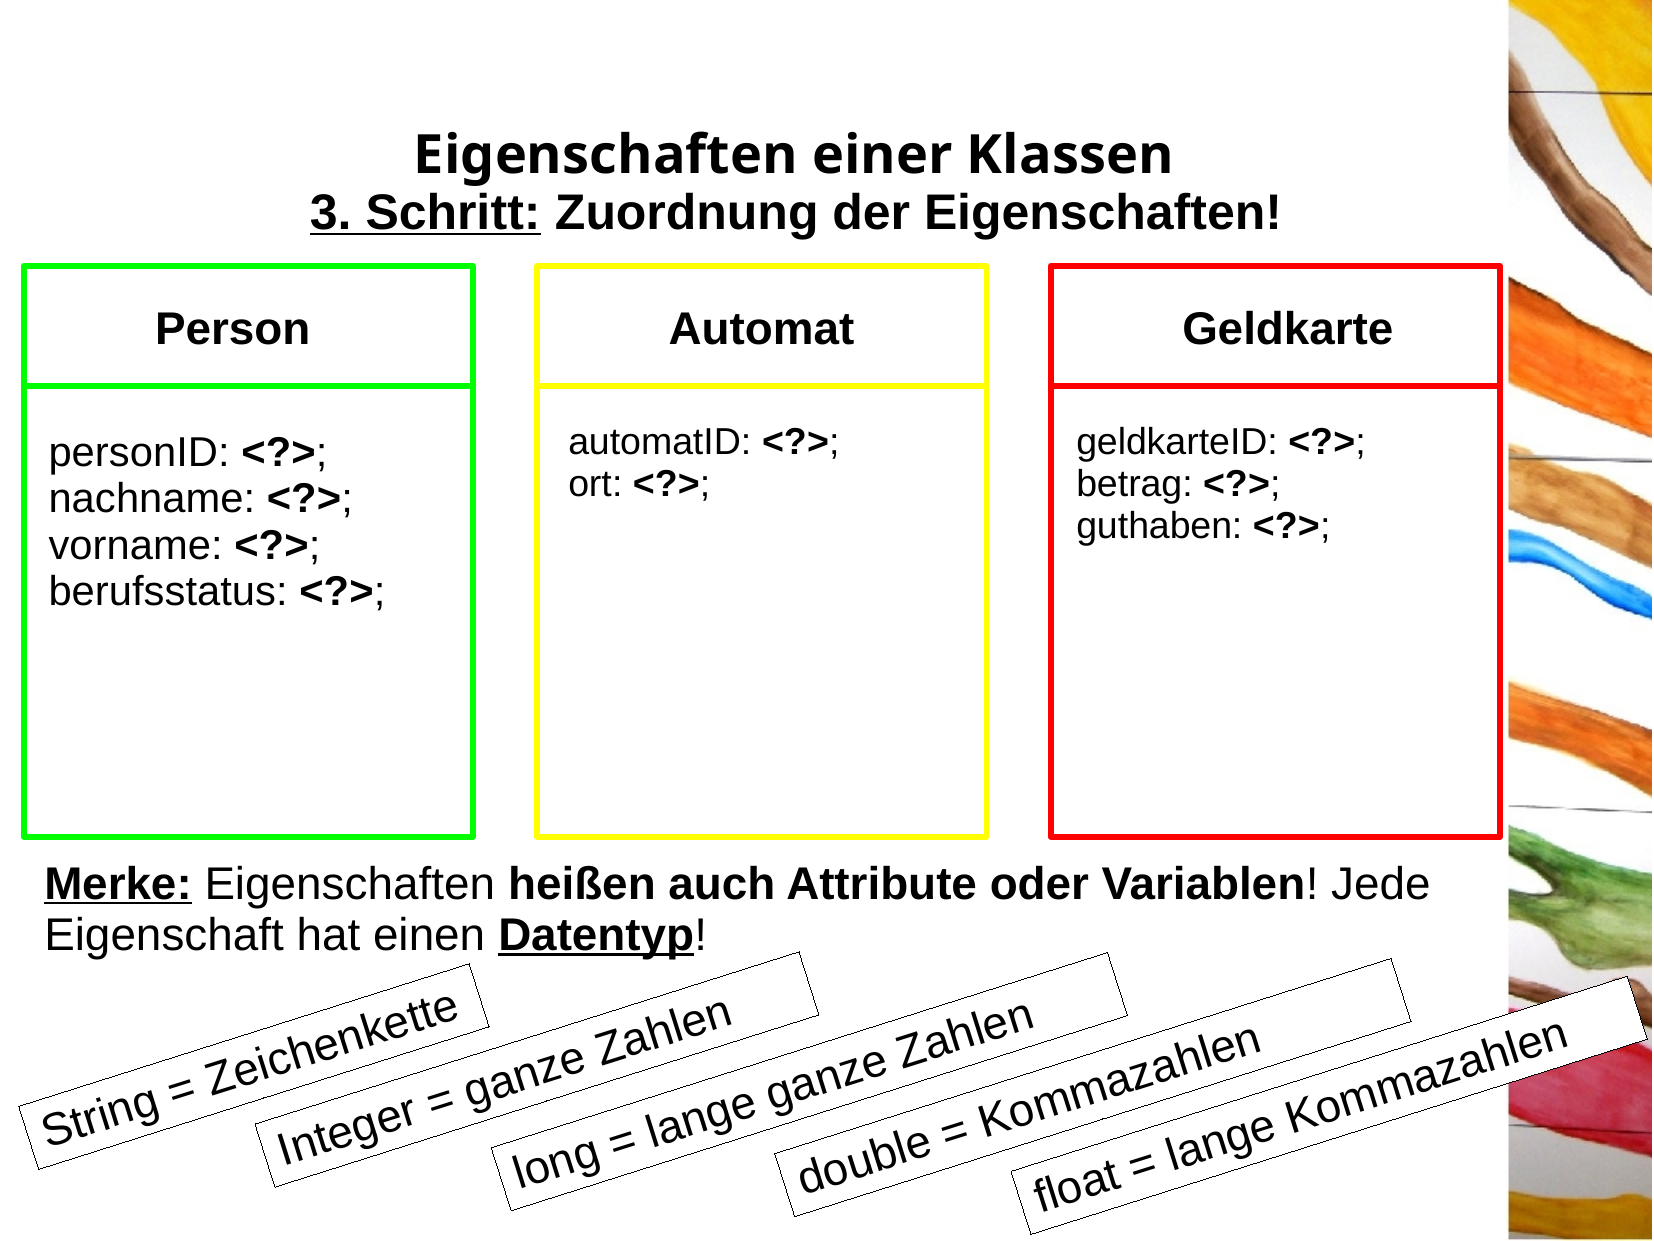

# Eigenschaften einer Klassen
3. Schritt: Zuordnung der Eigenschaften!
Person
Automat
Geldkarte
automatID: <?>;
ort: <?>;
geldkarteID: <?>;
betrag: <?>;
guthaben: <?>;
personID: <?>;
nachname: <?>;
vorname: <?>;
berufsstatus: <?>;
Merke: Eigenschaften heißen auch Attribute oder Variablen! Jede Eigenschaft hat einen Datentyp!
String = Zeichenkette
Integer = ganze Zahlen
long = lange ganze Zahlen
double = Kommazahlen
float = lange Kommazahlen